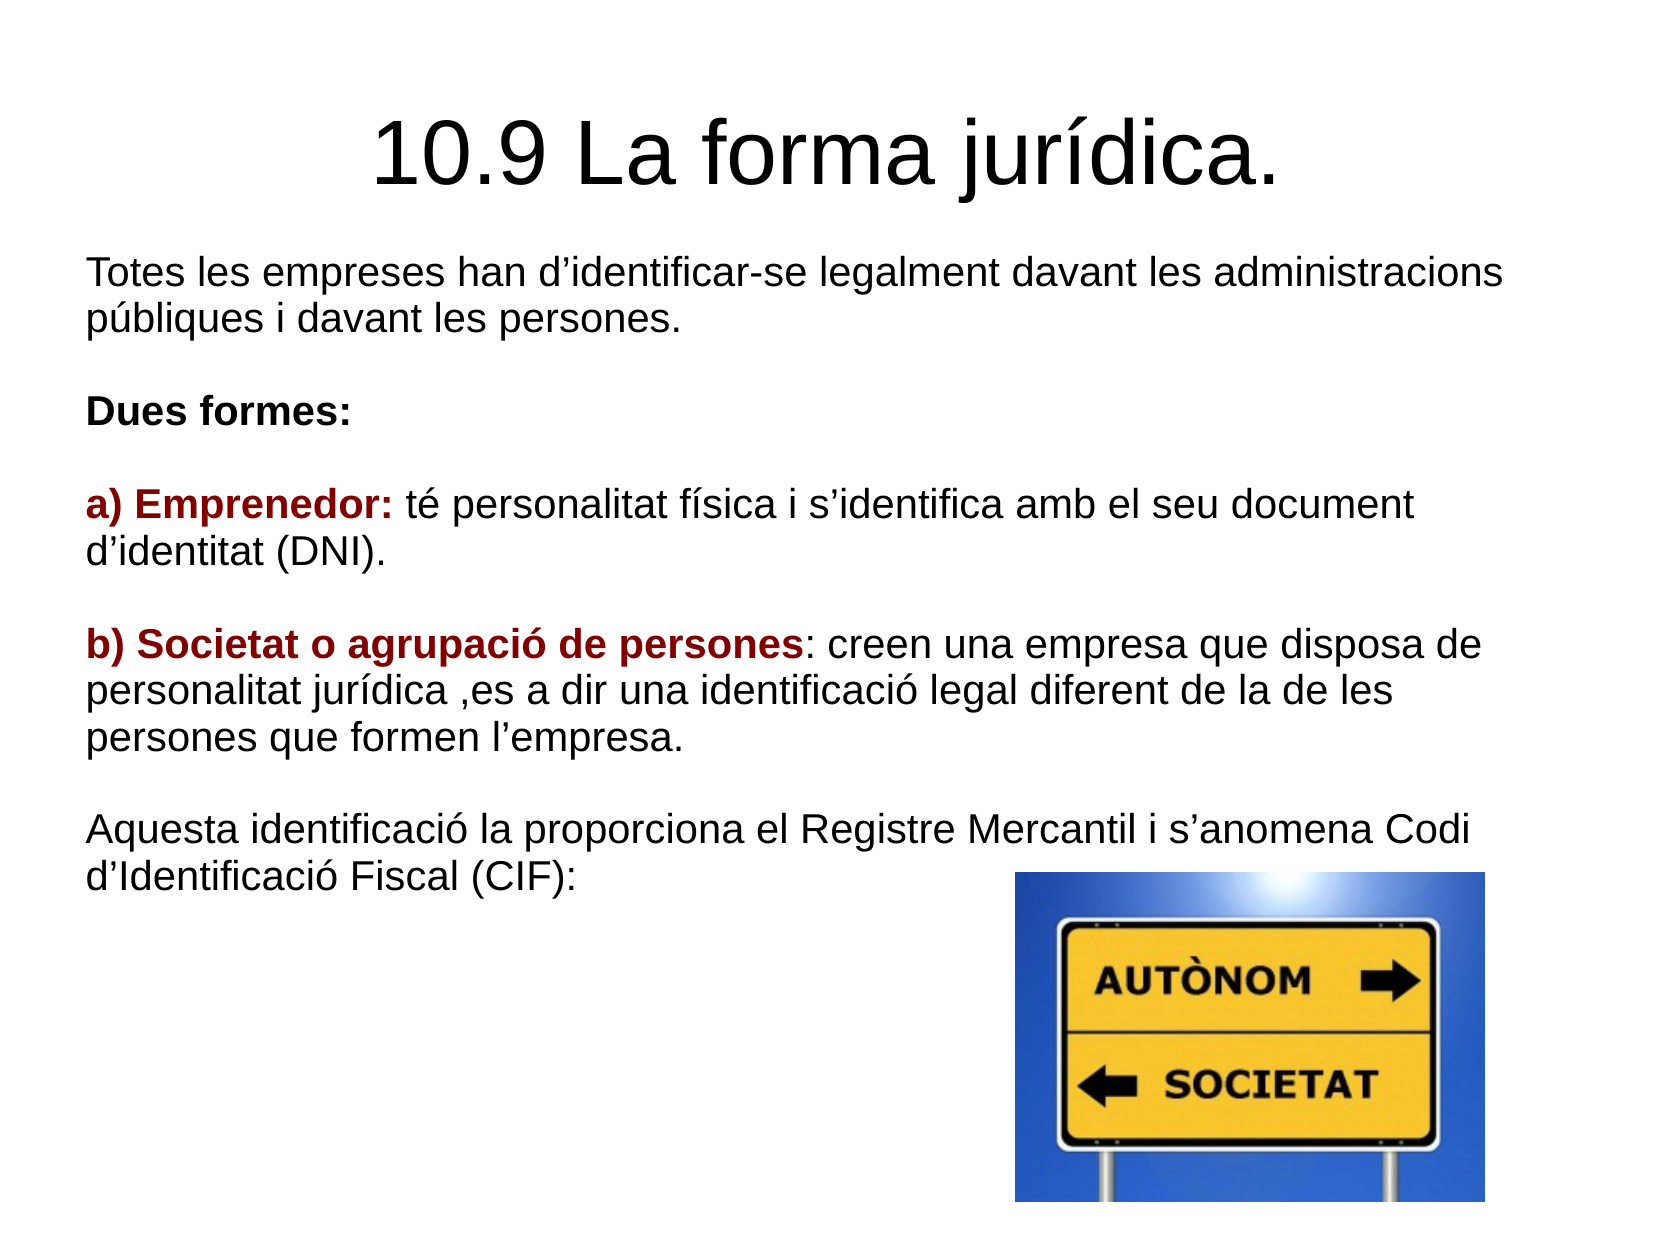

# 10.9 La forma jurídica.
Totes les empreses han d’identificar-se legalment davant les administracions públiques i davant les persones.
Dues formes:
a) Emprenedor: té personalitat física i s’identifica amb el seu document d’identitat (DNI).
b) Societat o agrupació de persones: creen una empresa que disposa de personalitat jurídica ,es a dir una identificació legal diferent de la de les persones que formen l’empresa.
Aquesta identificació la proporciona el Registre Mercantil i s’anomena Codi d’Identificació Fiscal (CIF):